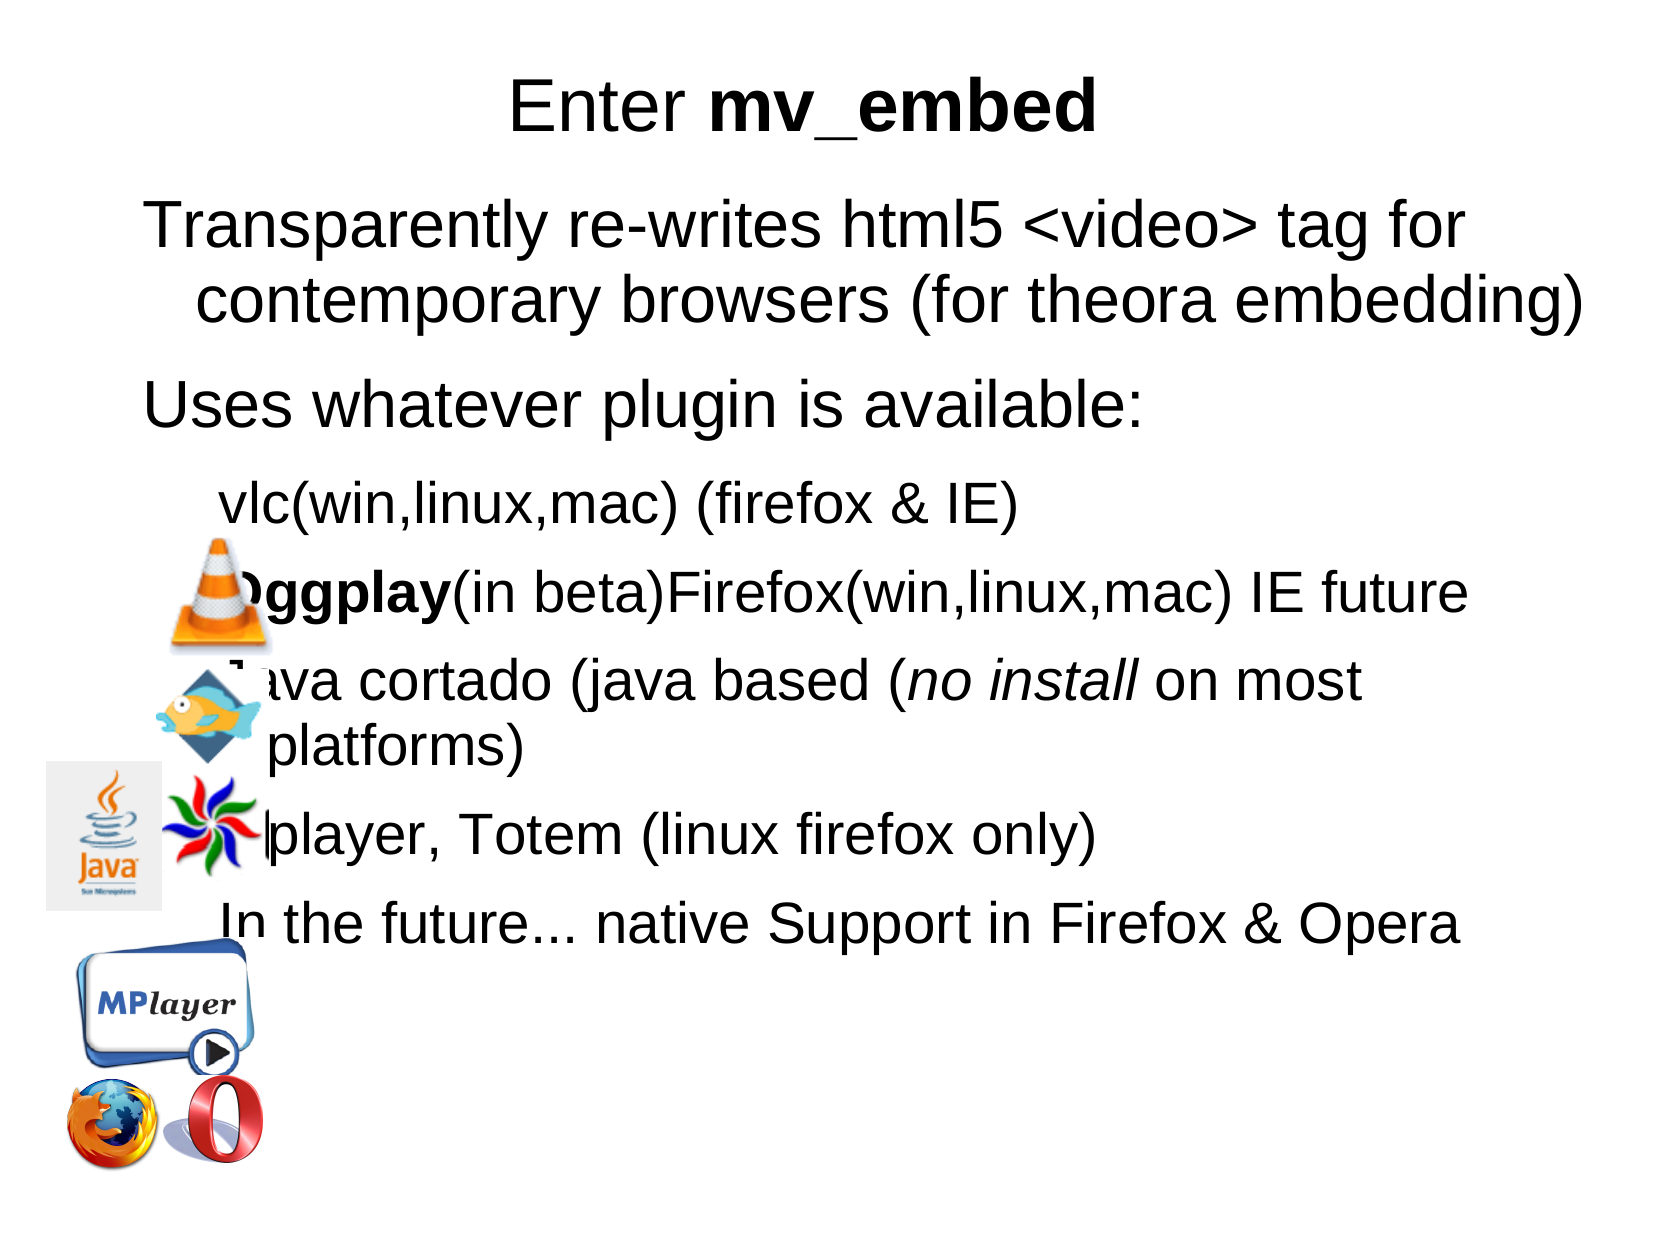

# Enter mv_embed
Transparently re-writes html5 <video> tag for contemporary browsers (for theora embedding)
Uses whatever plugin is available:
vlc(win,linux,mac) (firefox & IE)
Oggplay(in beta)Firefox(win,linux,mac) IE future
Java cortado (java based (no install on most platforms)
Mplayer, Totem (linux firefox only)
In the future... native Support in Firefox & Opera